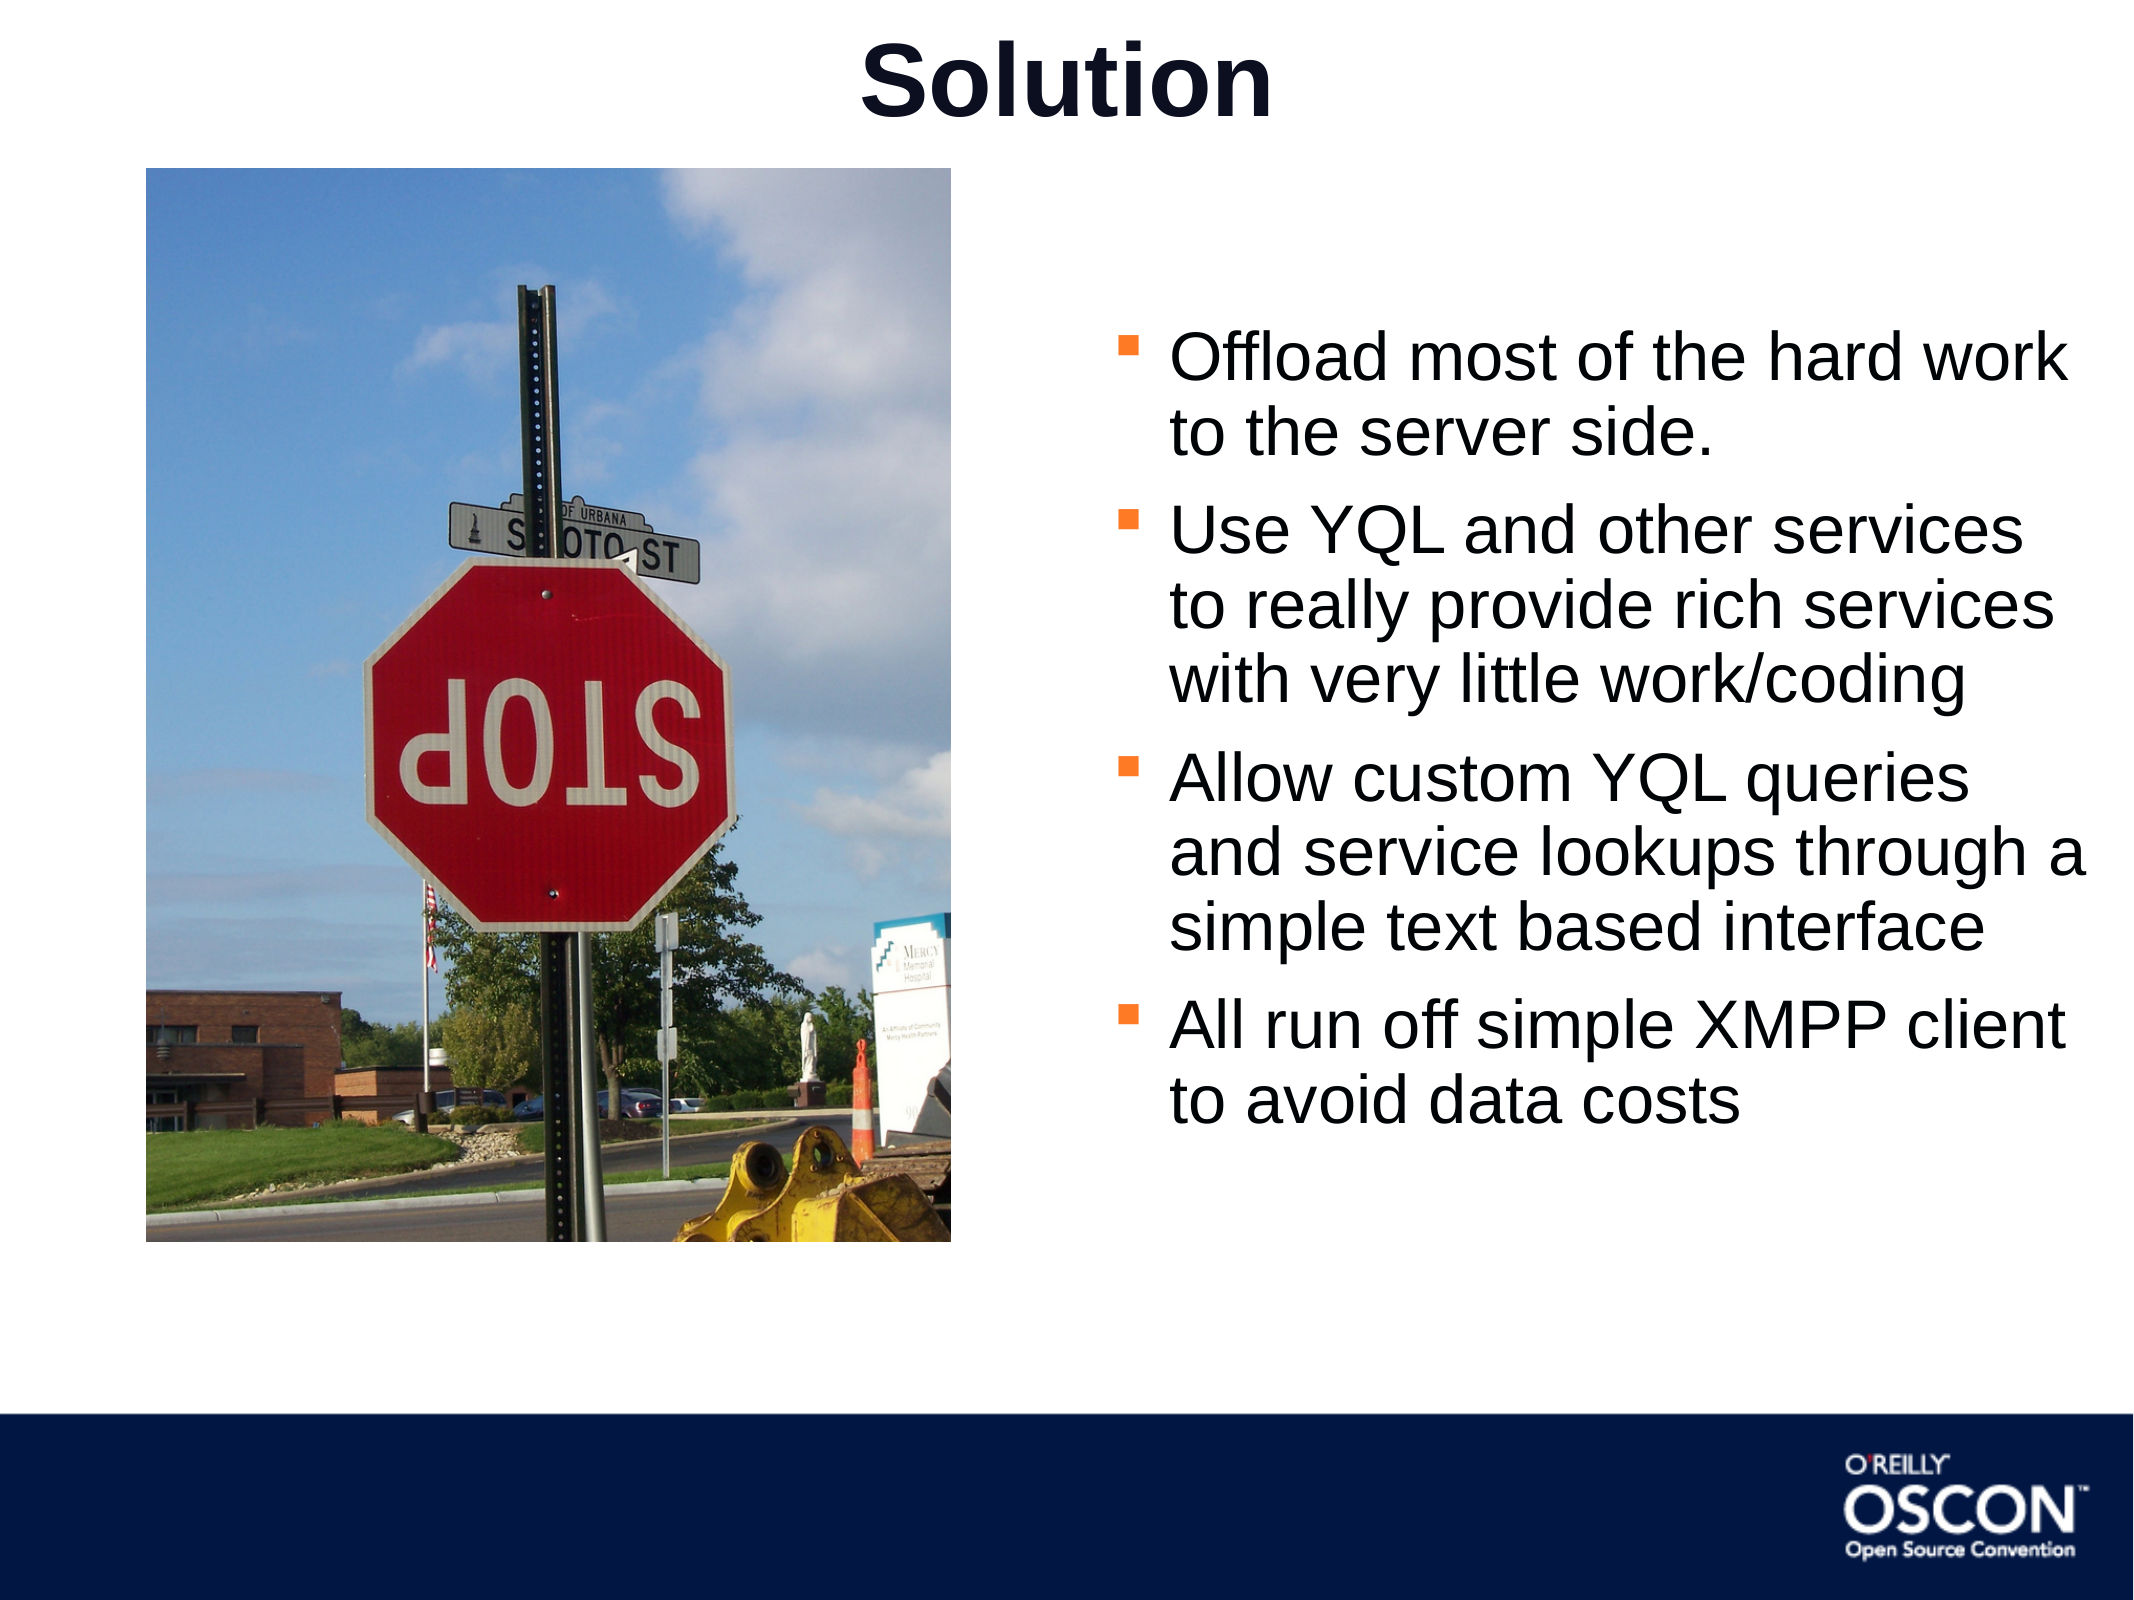

# Solution
Offload most of the hard work to the server side.
Use YQL and other services to really provide rich services with very little work/coding
Allow custom YQL queries and service lookups through a simple text based interface
All run off simple XMPP client to avoid data costs